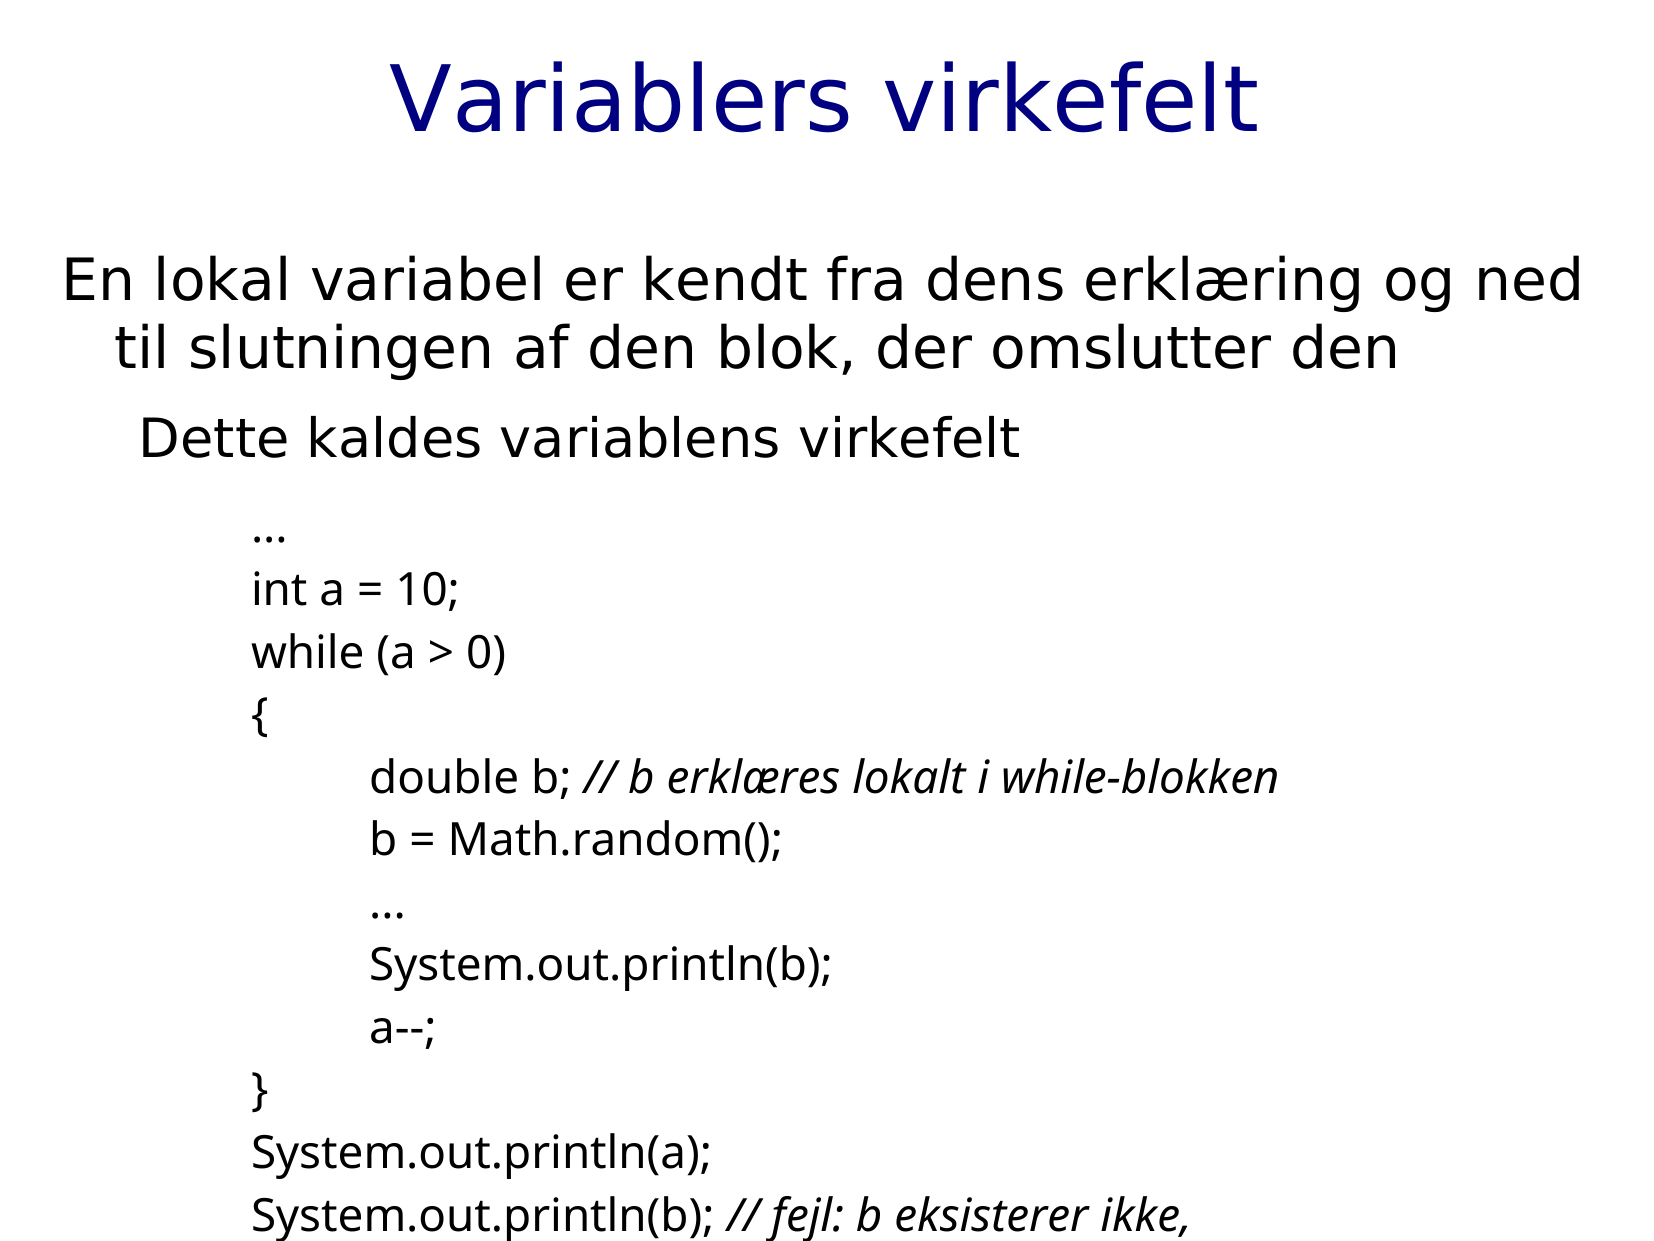

# Variablers virkefelt
En lokal variabel er kendt fra dens erklæring og ned til slutningen af den blok, der omslutter den
Dette kaldes variablens virkefelt
	...
	int a = 10;
	while (a > 0)
	{
		double b; // b erklæres lokalt i while-blokken
		b = Math.random();
		...
		System.out.println(b);
		a--;
	}
	System.out.println(a);
	System.out.println(b); // fejl: b eksisterer ikke,
	 // fordi vi er uden for blokken.
...